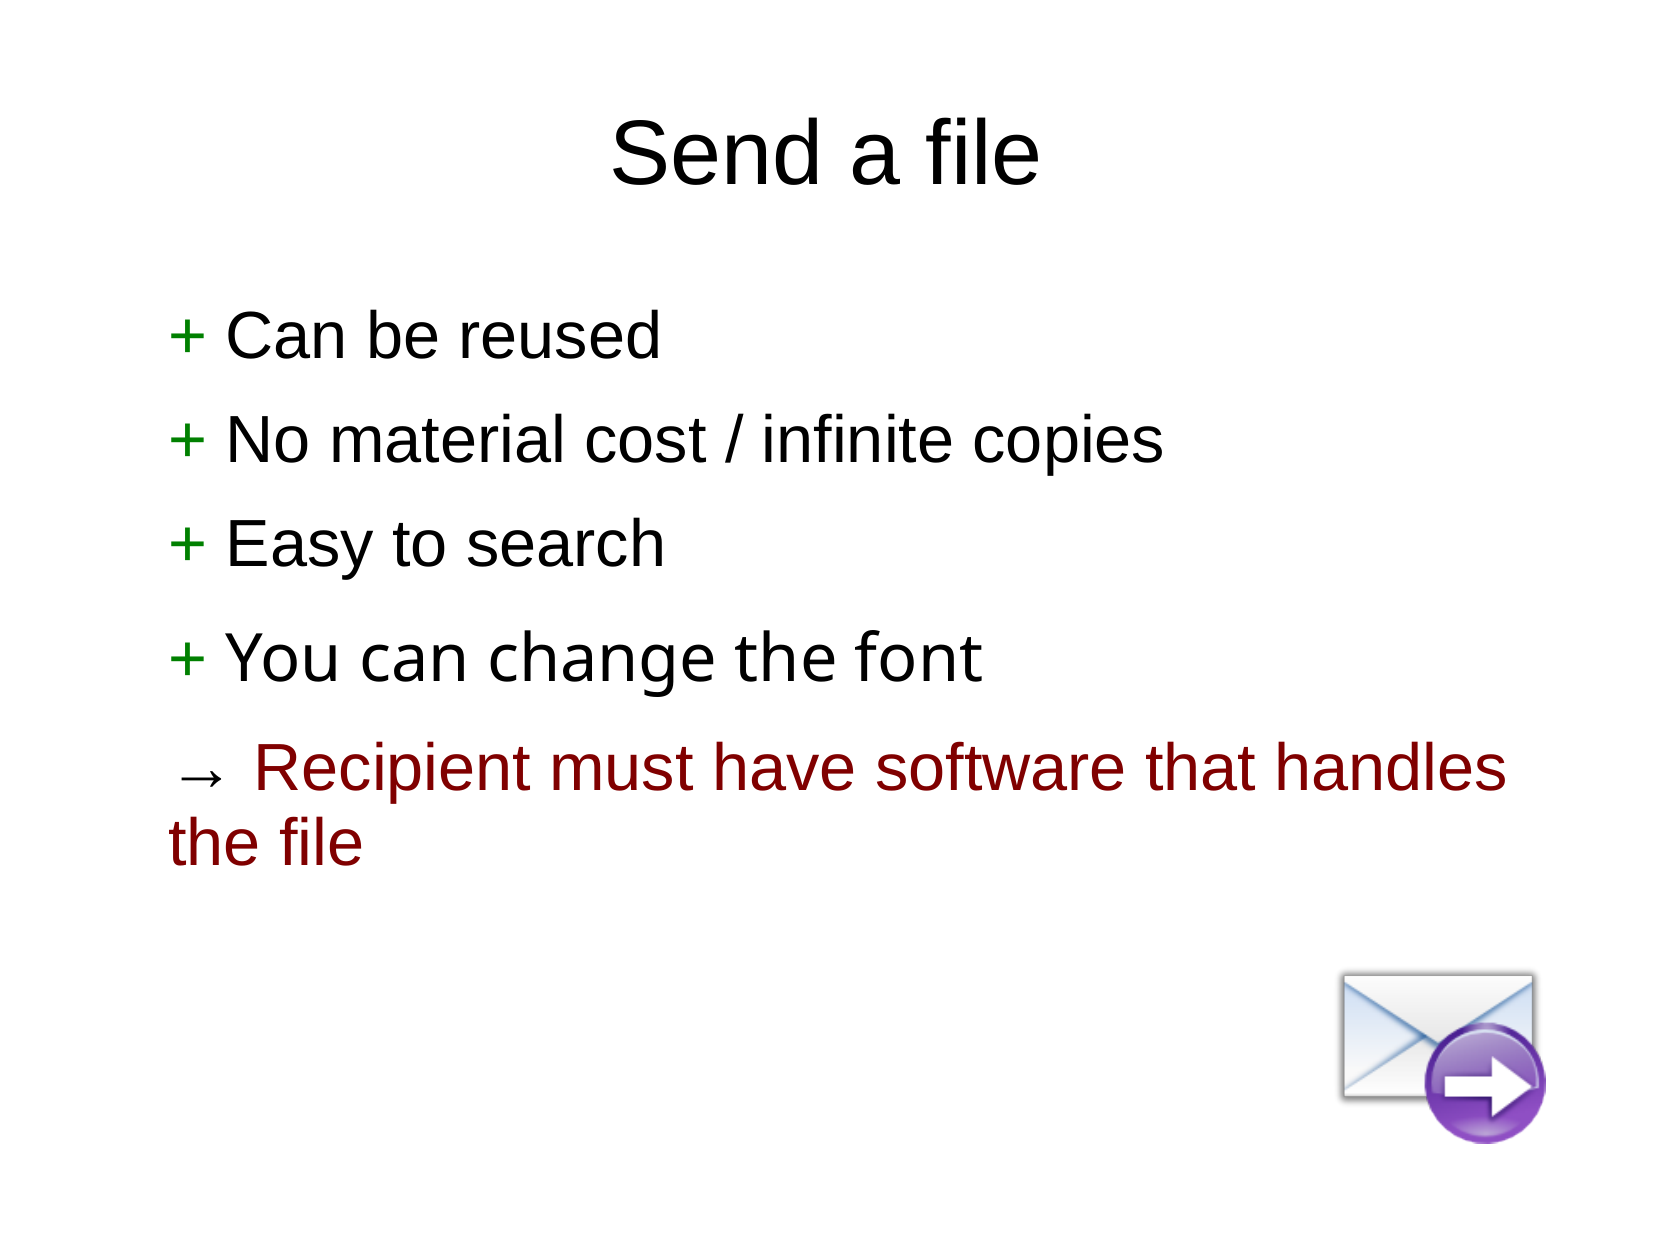

Send a file
+ Can be reused
+ No material cost / infinite copies
+ Easy to search
+ You can change the font
→ Recipient must have software that handles the file